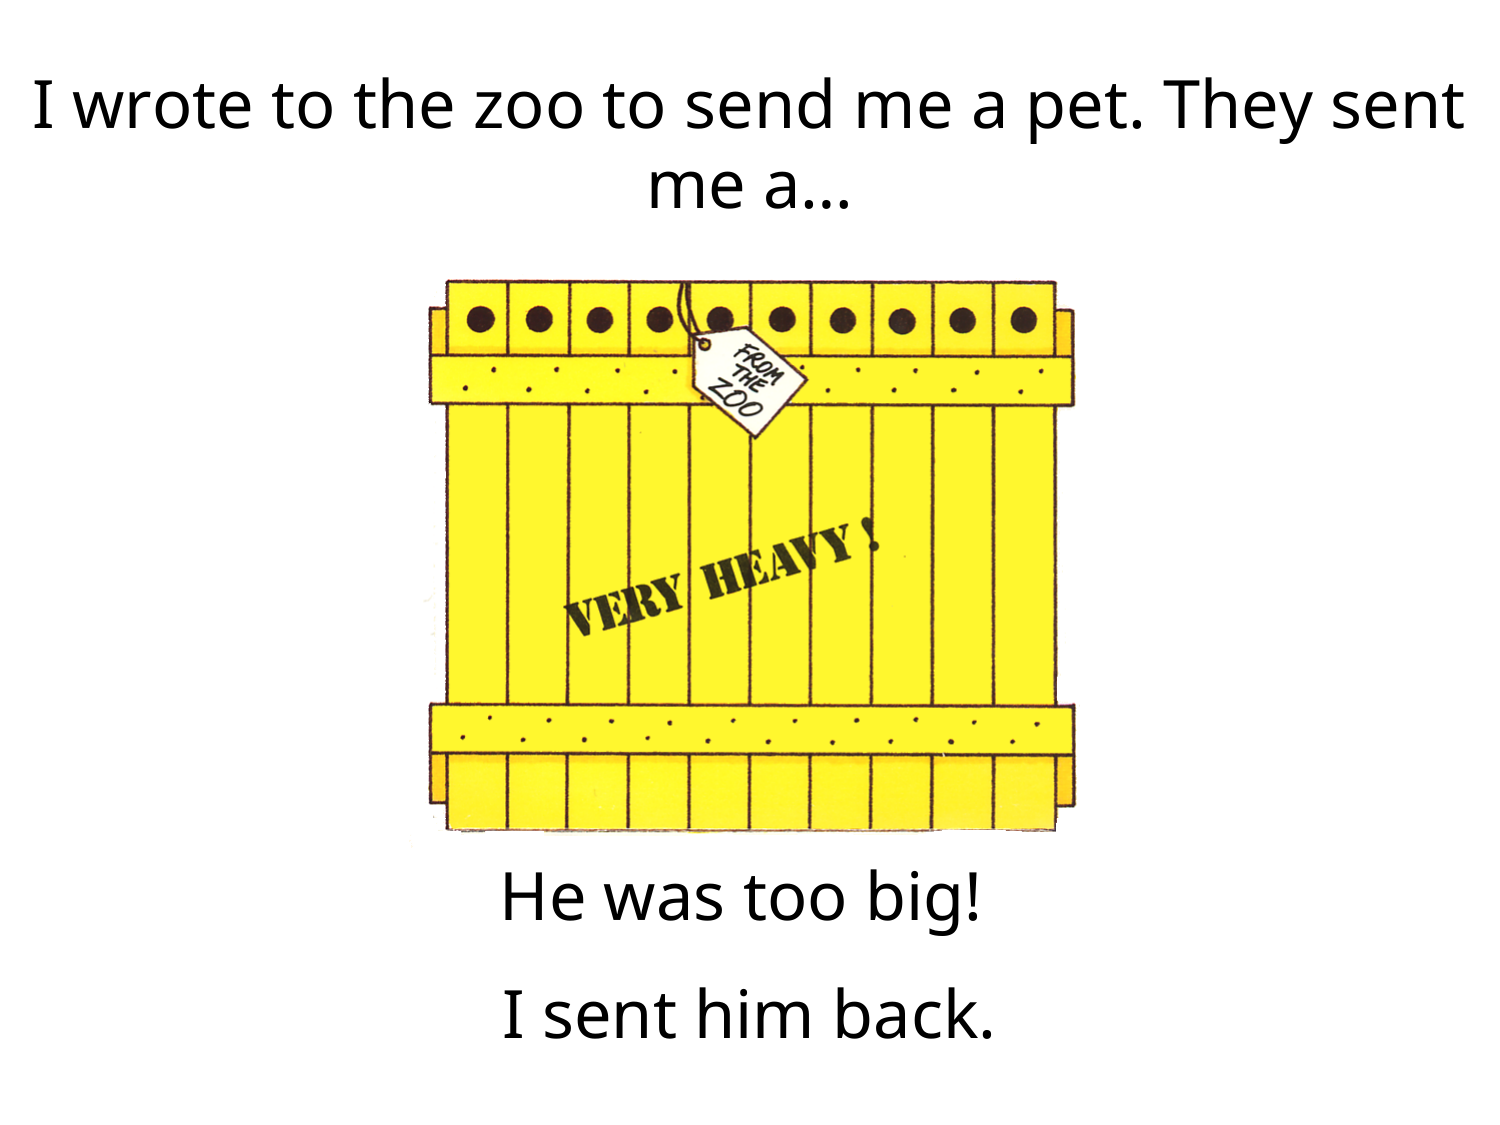

I wrote to the zoo to send me a pet. They sent me a…
He was too big!
I sent him back.